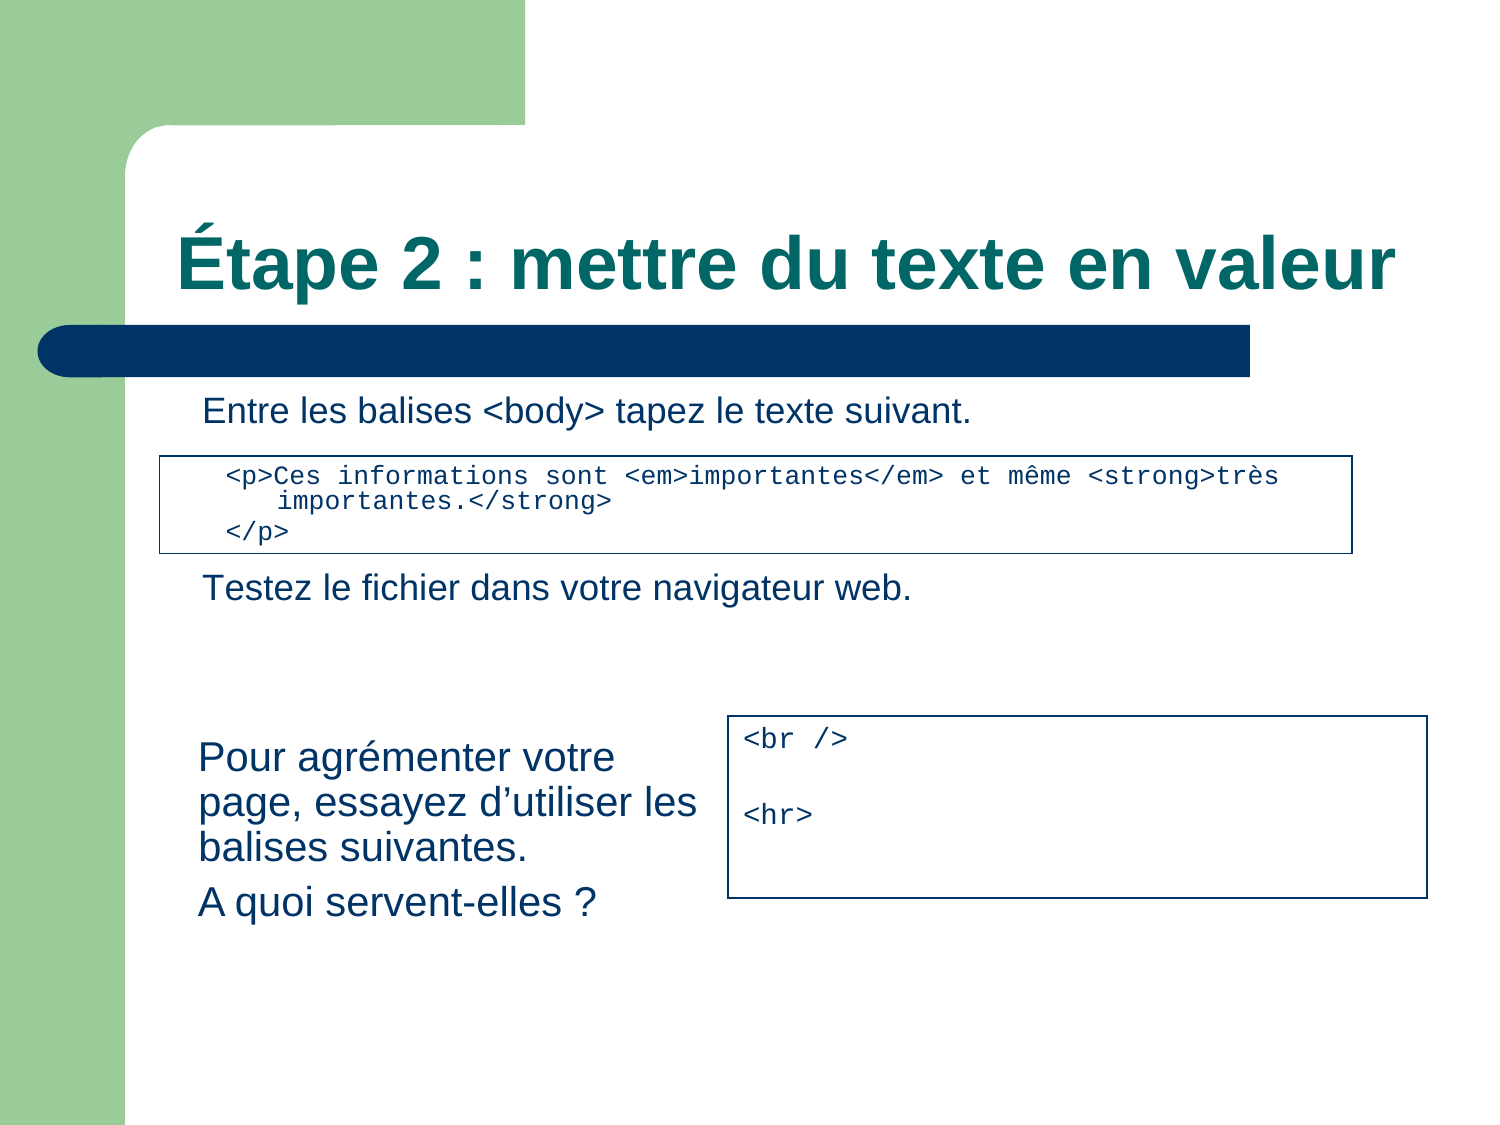

# Étape 2 : mettre du texte en valeur
Entre les balises <body> tapez le texte suivant.
Testez le fichier dans votre navigateur web.
<p>Ces informations sont <em>importantes</em> et même <strong>très importantes.</strong>
</p>
<br />
<hr>
Pour agrémenter votre page, essayez d’utiliser les balises suivantes.
A quoi servent-elles ?